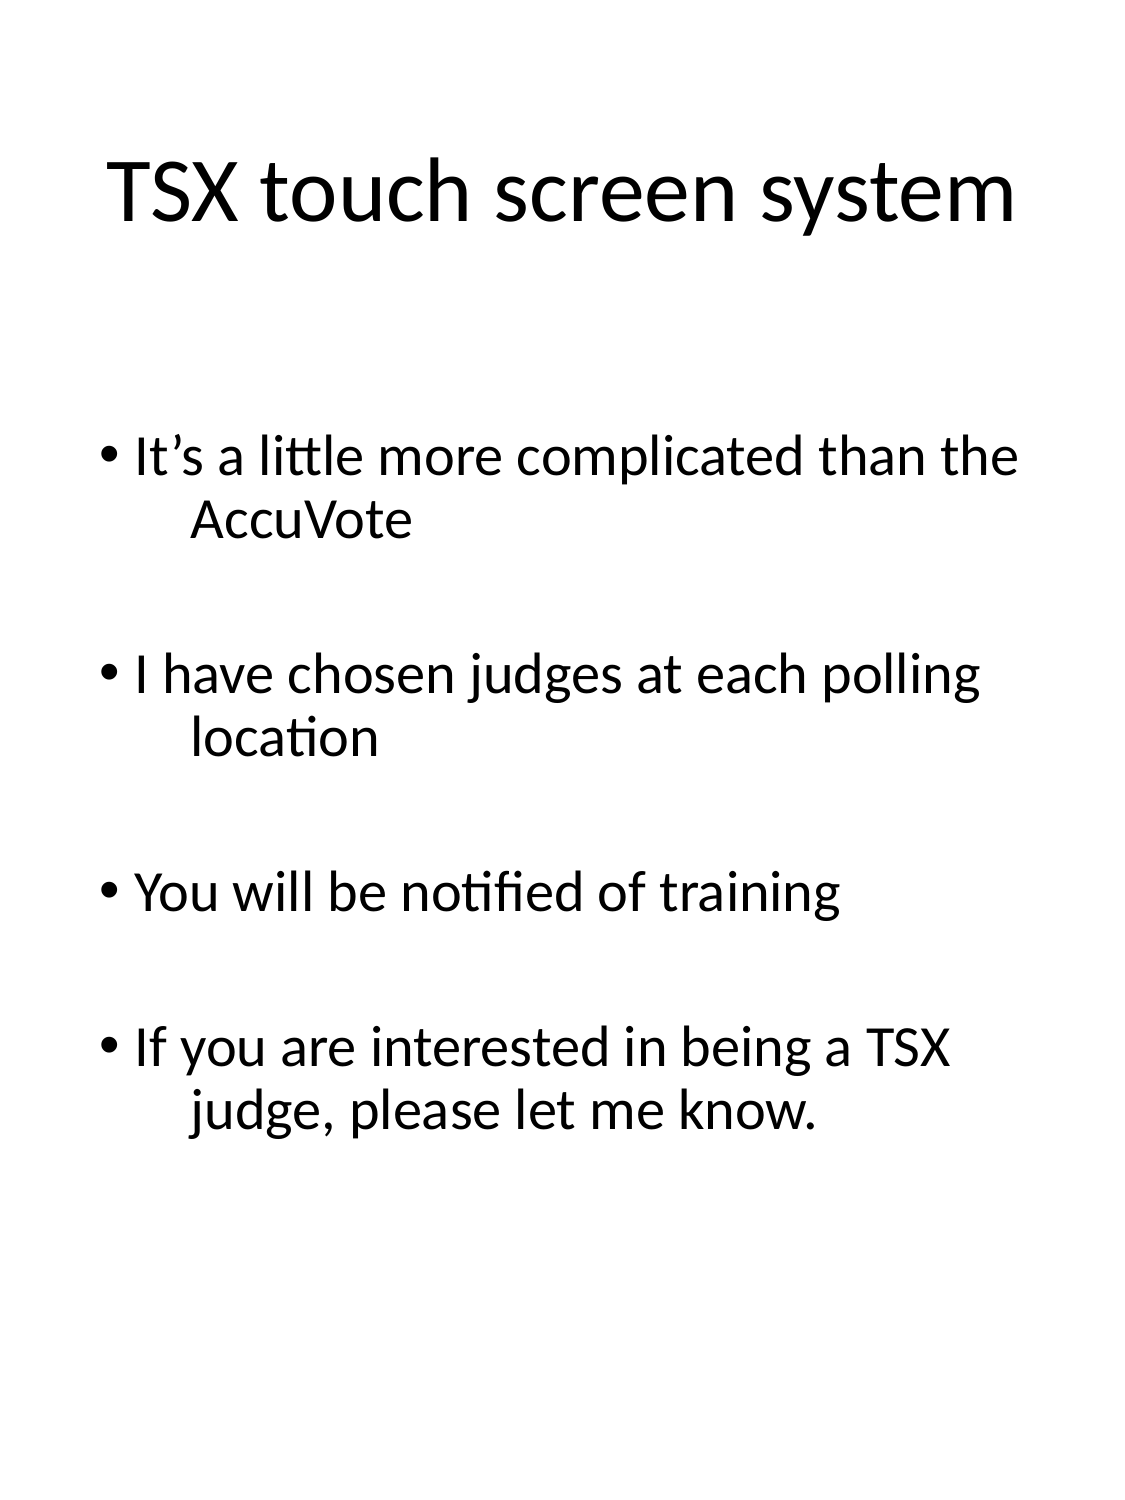

TSX touch screen system
It’s a little more complicated than the AccuVote
I have chosen judges at each polling location
You will be notified of training
If you are interested in being a TSX judge, please let me know.